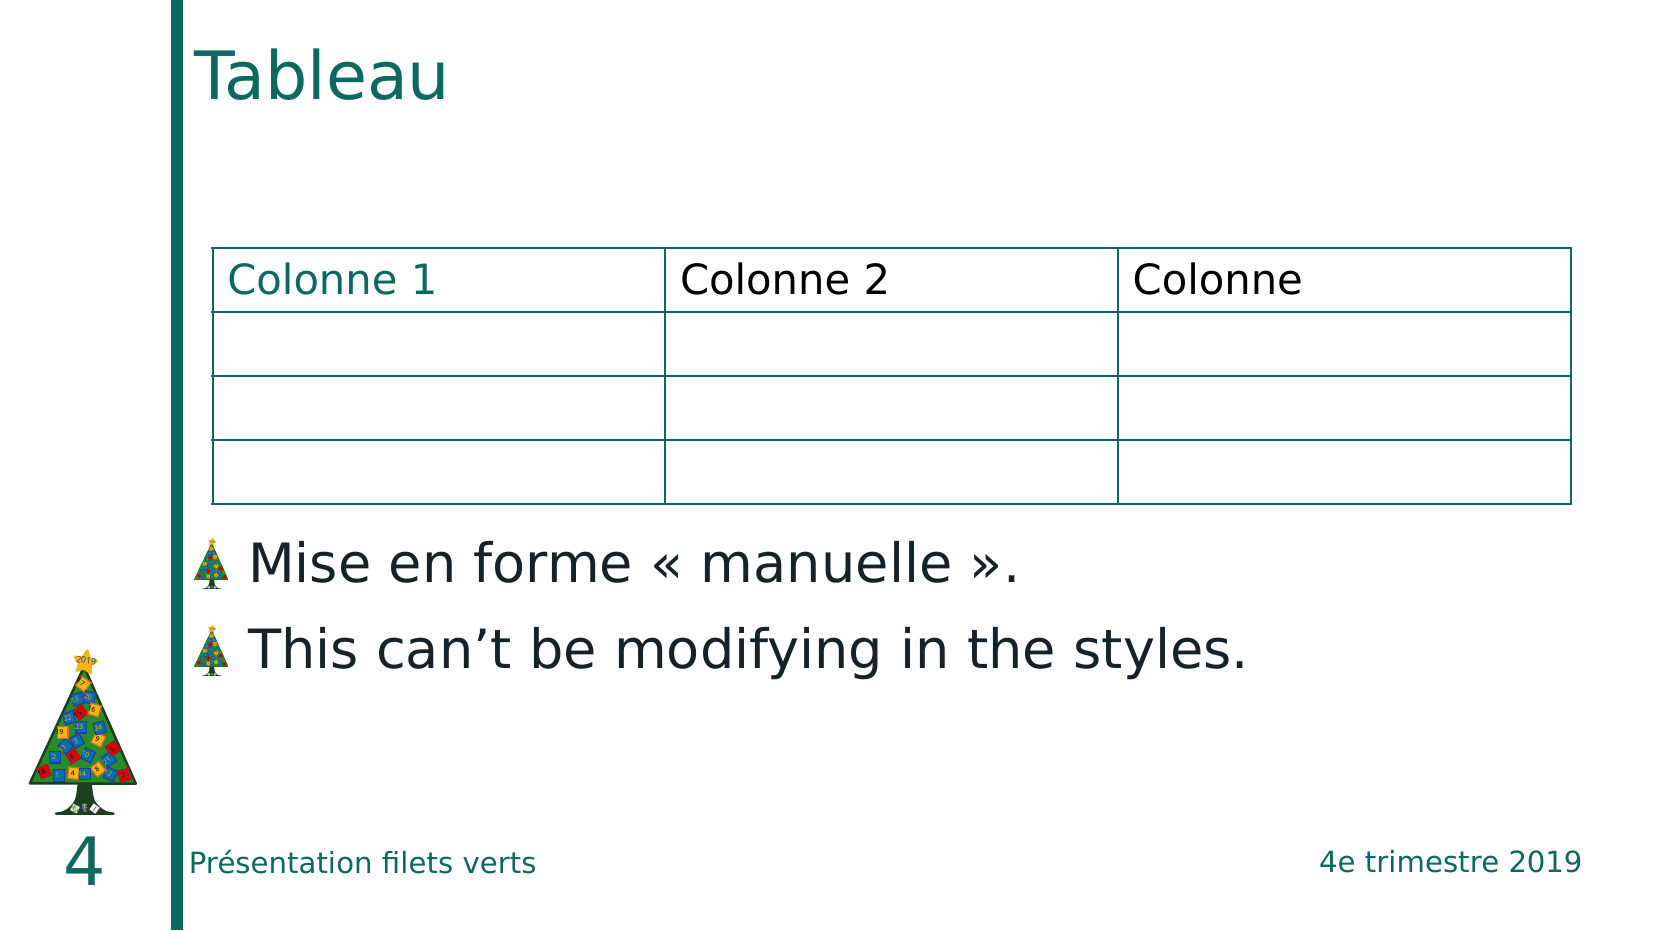

# Tableau
| Colonne 1 | Colonne 2 | Colonne |
| --- | --- | --- |
| | | |
| | | |
| | | |
Mise en forme « manuelle ».
This can’t be modifying in the styles.
4
Présentation filets verts
4e trimestre 2019